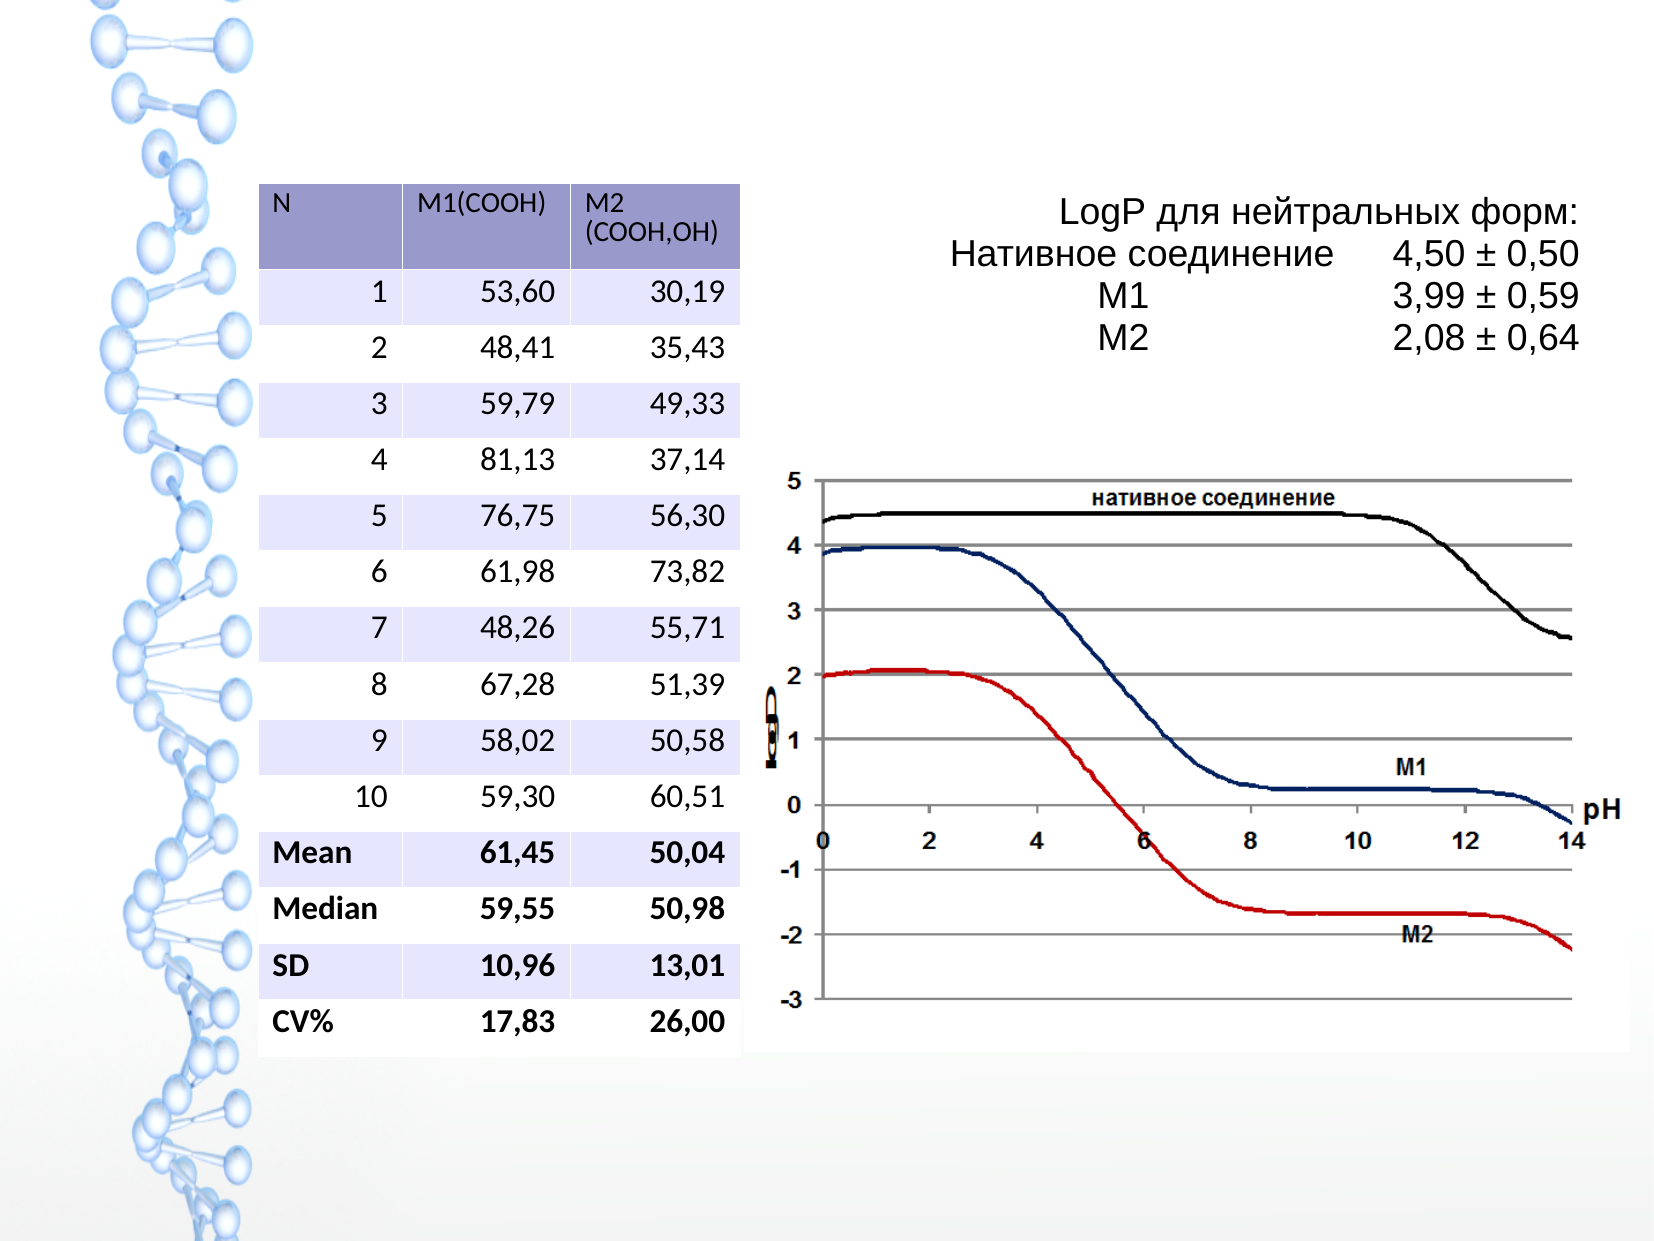

| N | M1(COOH) | M2 (COOH,OH) |
| --- | --- | --- |
| 1 | 53,60 | 30,19 |
| 2 | 48,41 | 35,43 |
| 3 | 59,79 | 49,33 |
| 4 | 81,13 | 37,14 |
| 5 | 76,75 | 56,30 |
| 6 | 61,98 | 73,82 |
| 7 | 48,26 | 55,71 |
| 8 | 67,28 | 51,39 |
| 9 | 58,02 | 50,58 |
| 10 | 59,30 | 60,51 |
| Mean | 61,45 | 50,04 |
| Median | 59,55 | 50,98 |
| SD | 10,96 | 13,01 |
| CV% | 17,83 | 26,00 |
LogP для нейтральных форм:
Нативное соединение	4,50 ± 0,50
M1				3,99 ± 0,59
M2				2,08 ± 0,64